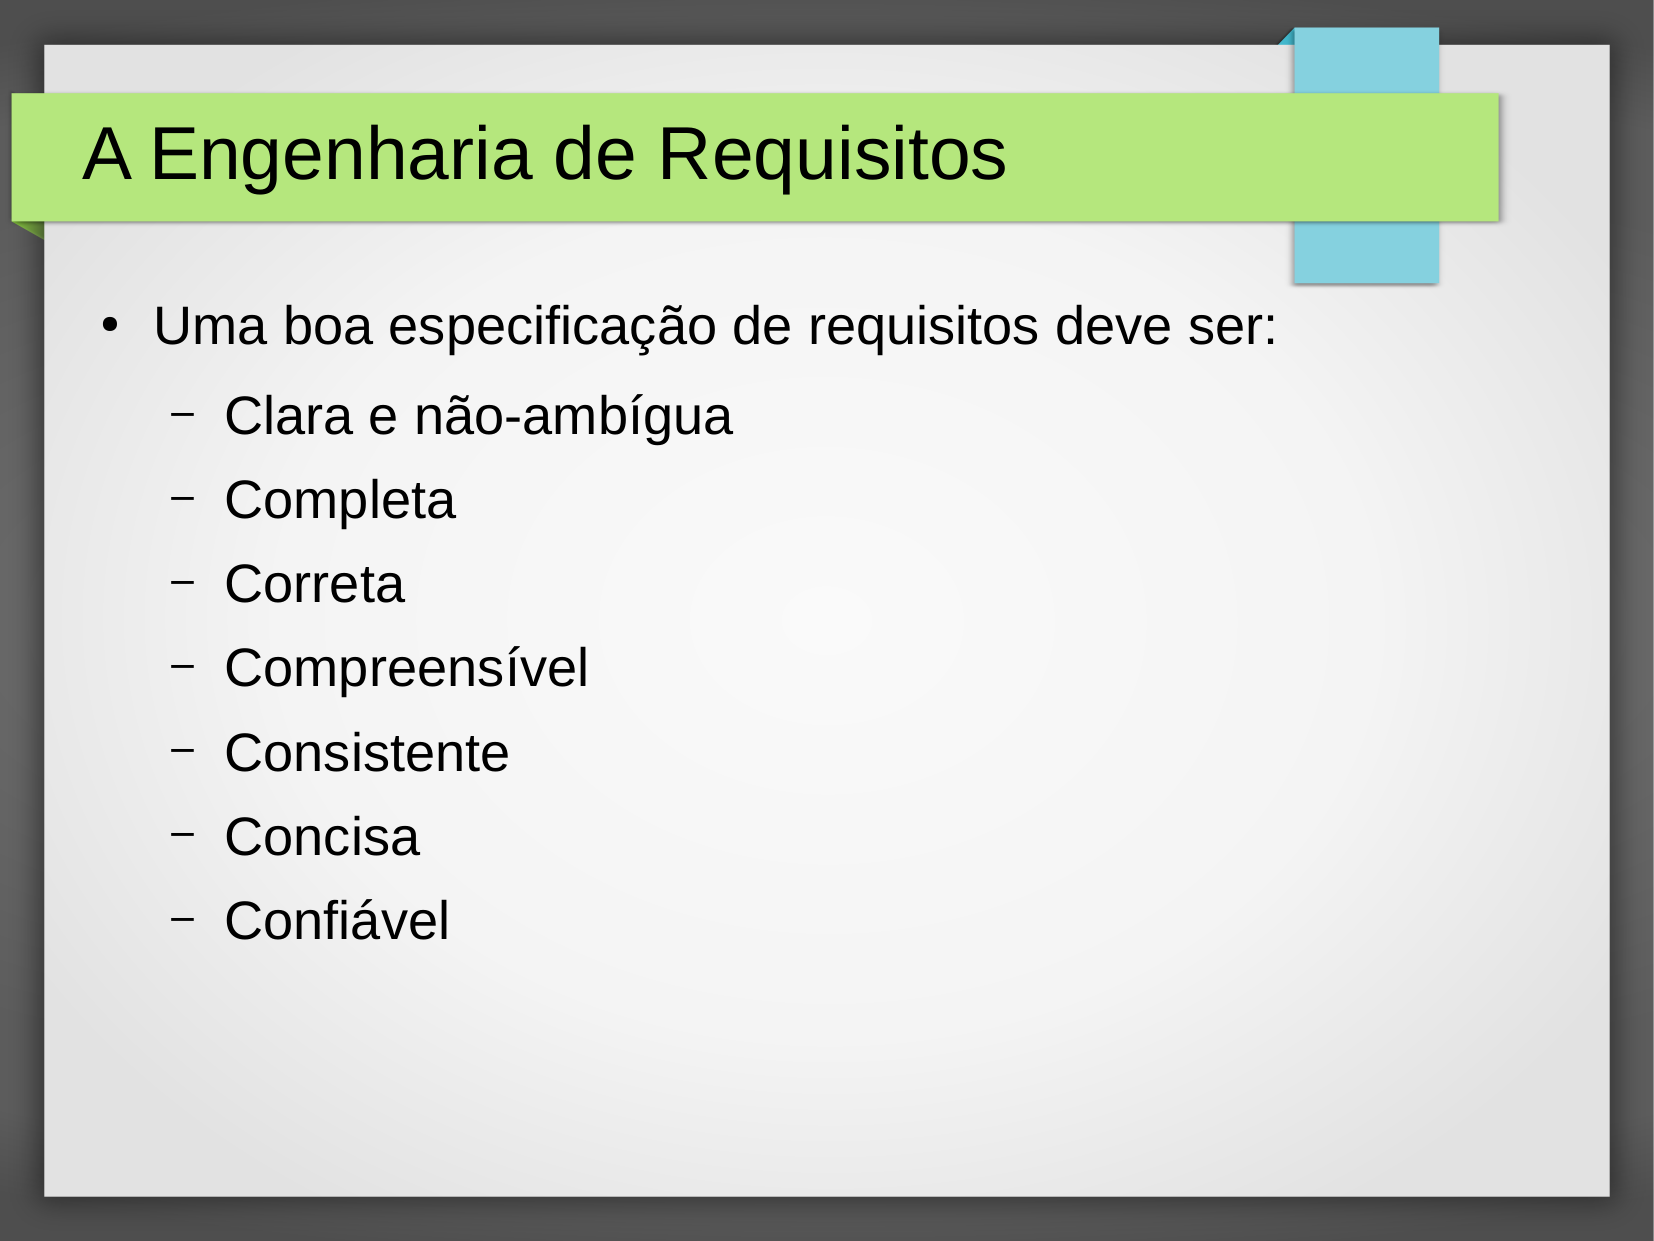

# A Engenharia de Requisitos
Uma boa especificação de requisitos deve ser:
Clara e não-ambígua
Completa
Correta
Compreensível
Consistente
Concisa
Confiável